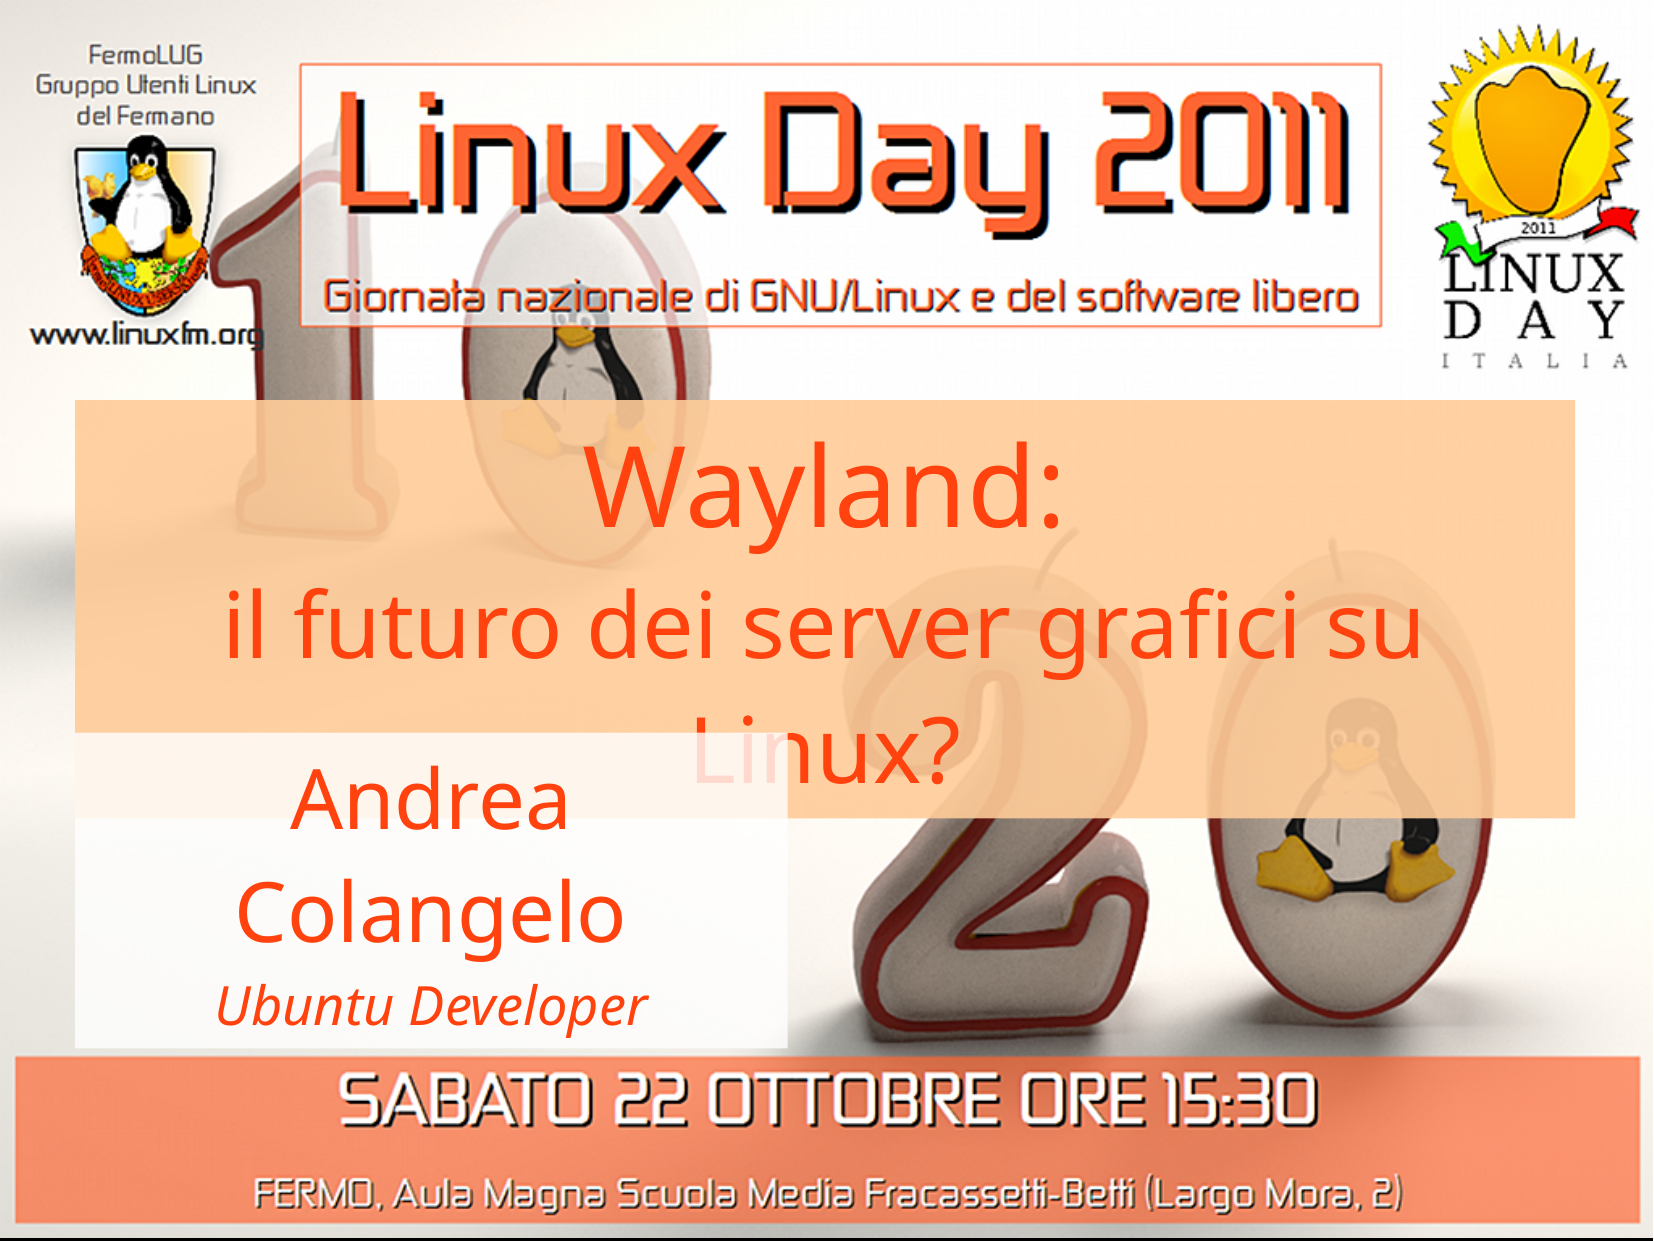

Wayland:
il futuro dei server grafici su Linux?
Andrea Colangelo
Ubuntu Developer